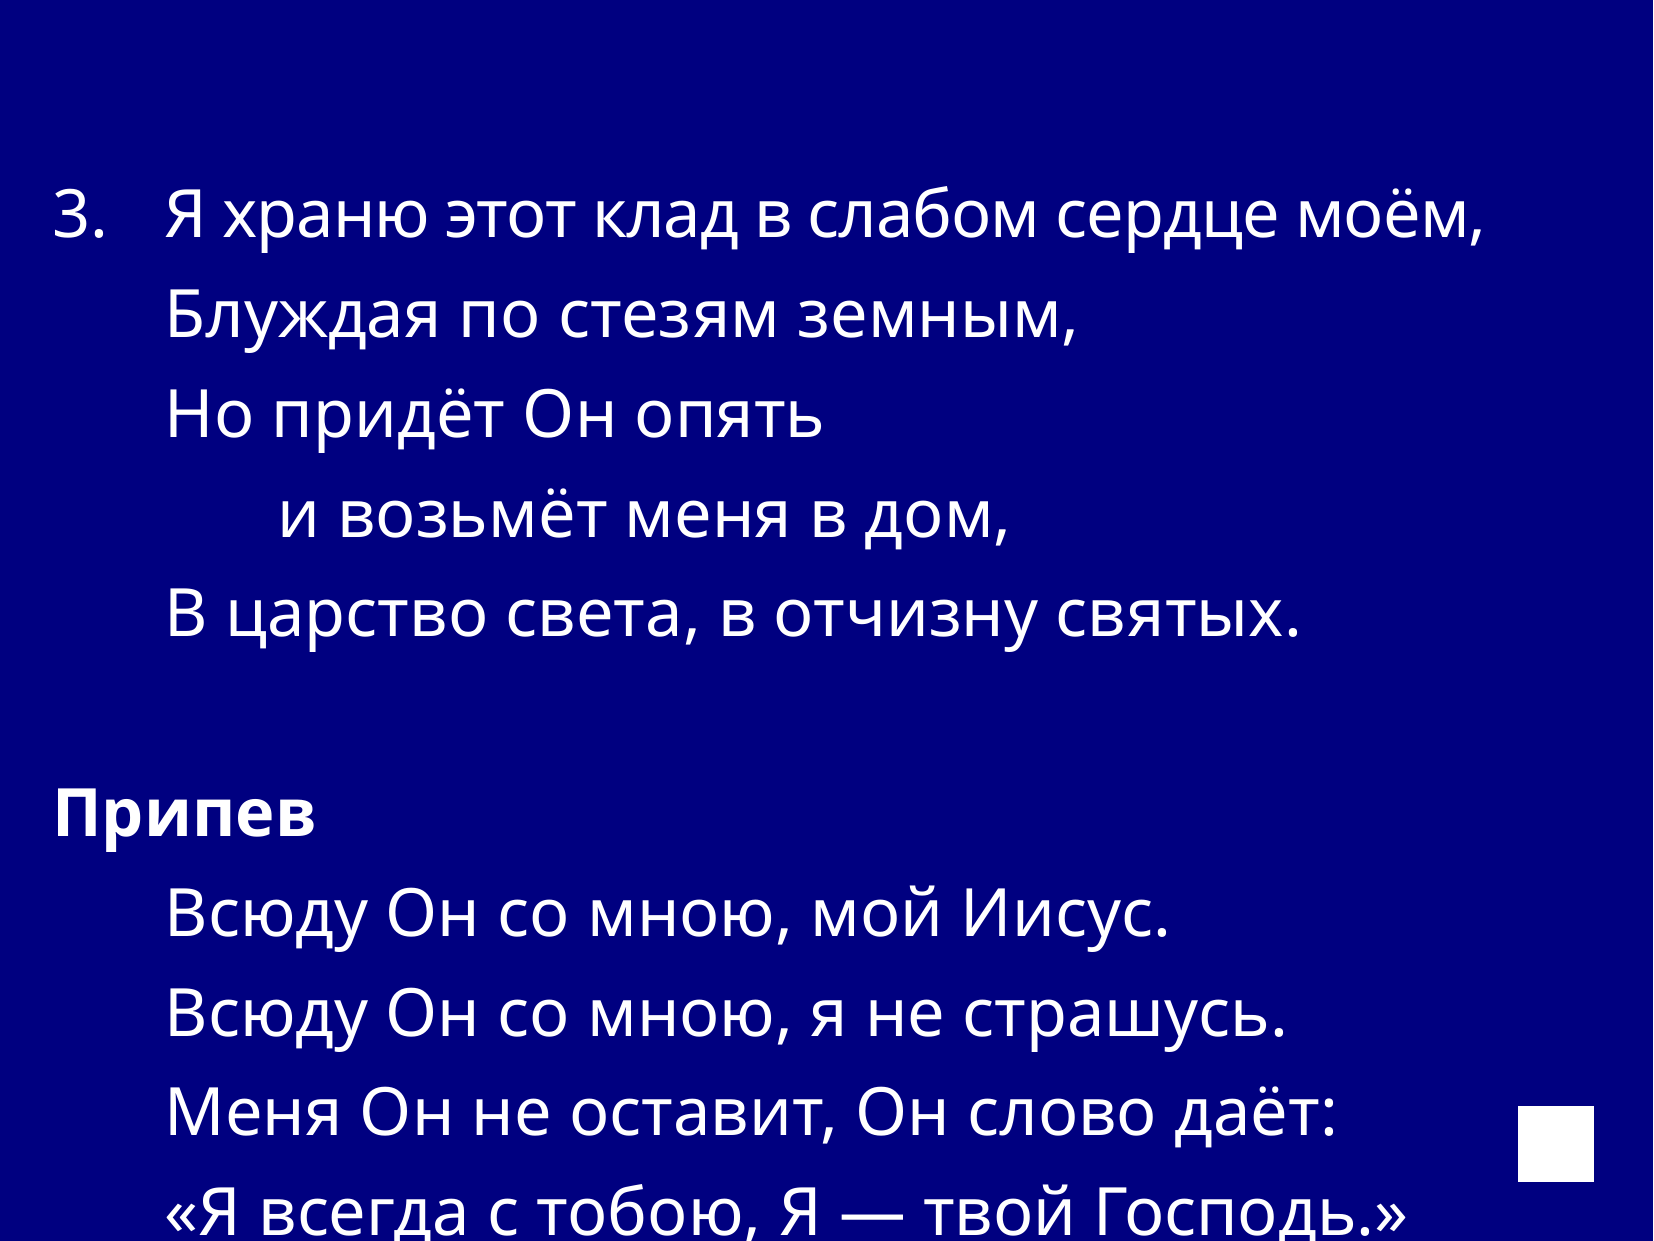

3.	Я храню этот клад в слабом сердце моём,
	Блуждая по стезям земным,
	Но придёт Он опять
		и возьмёт меня в дом,
	В царство света, в отчизну святых.
Припев
	Всюду Он со мною, мой Иисус.
	Всюду Он со мною, я не страшусь.
	Меня Он не оставит, Он слово даёт:
	«Я всегда с тобою, Я — твой Господь.»